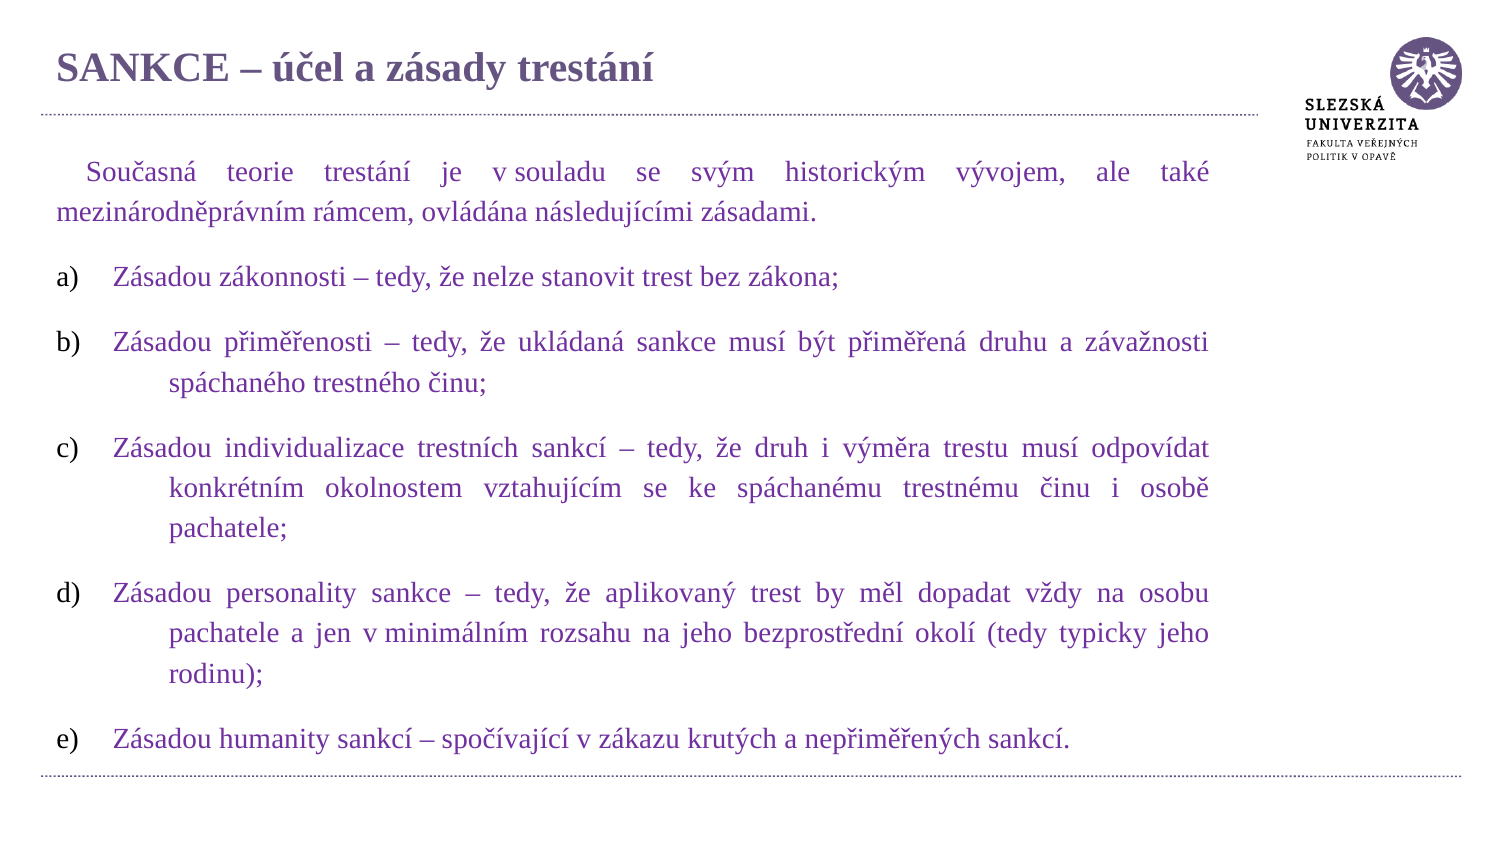

# SANKCE – účel a zásady trestání
Současná teorie trestání je v souladu se svým historickým vývojem, ale také mezinárodněprávním rámcem, ovládána následujícími zásadami.
Zásadou zákonnosti – tedy, že nelze stanovit trest bez zákona;
Zásadou přiměřenosti – tedy, že ukládaná sankce musí být přiměřená druhu a závažnosti spáchaného trestného činu;
Zásadou individualizace trestních sankcí – tedy, že druh i výměra trestu musí odpovídat konkrétním okolnostem vztahujícím se ke spáchanému trestnému činu i osobě pachatele;
Zásadou personality sankce – tedy, že aplikovaný trest by měl dopadat vždy na osobu pachatele a jen v minimálním rozsahu na jeho bezprostřední okolí (tedy typicky jeho rodinu);
Zásadou humanity sankcí – spočívající v zákazu krutých a nepřiměřených sankcí.